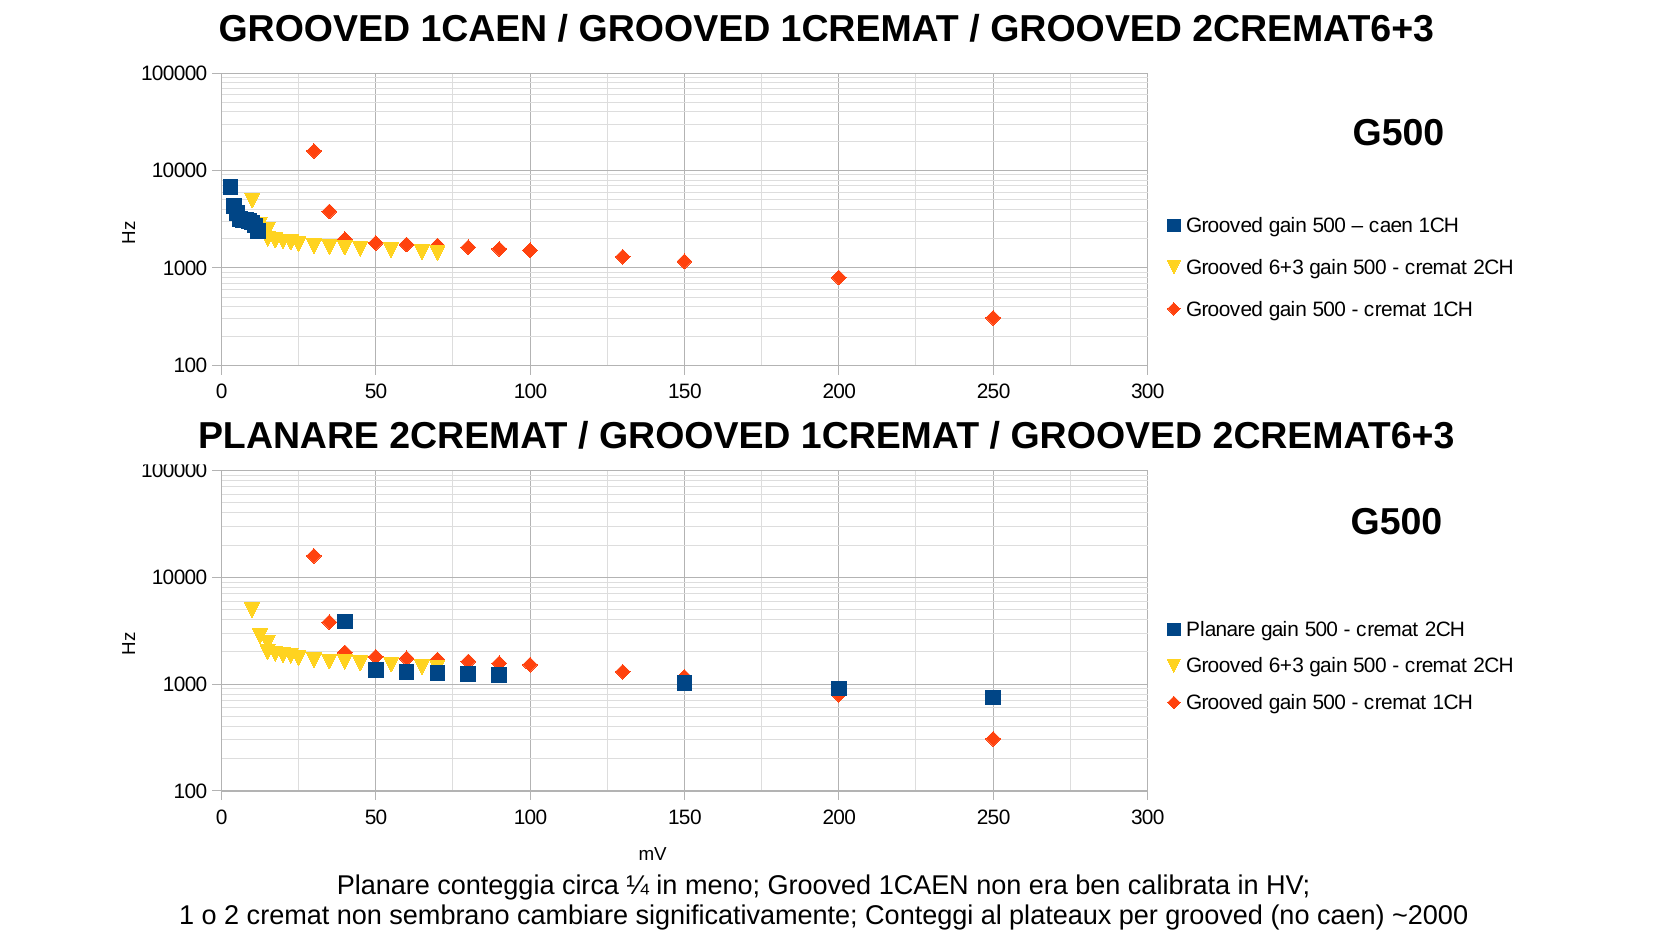

GROOVED 1CAEN / GROOVED 1CREMAT / GROOVED 2CREMAT6+3
### Chart
| Category | Grooved gain 500 – caen 1CH | Grooved 6+3 gain 500 - cremat 2CH | Grooved gain 500 - cremat 1CH |
|---|---|---|---|G500
PLANARE 2CREMAT / GROOVED 1CREMAT / GROOVED 2CREMAT6+3
### Chart
| Category | Planare gain 500 - cremat 2CH | Grooved 6+3 gain 500 - cremat 2CH | Grooved gain 500 - cremat 1CH |
|---|---|---|---|G500
Planare conteggia circa ¼ in meno; Grooved 1CAEN non era ben calibrata in HV;
1 o 2 cremat non sembrano cambiare significativamente; Conteggi al plateaux per grooved (no caen) ~2000